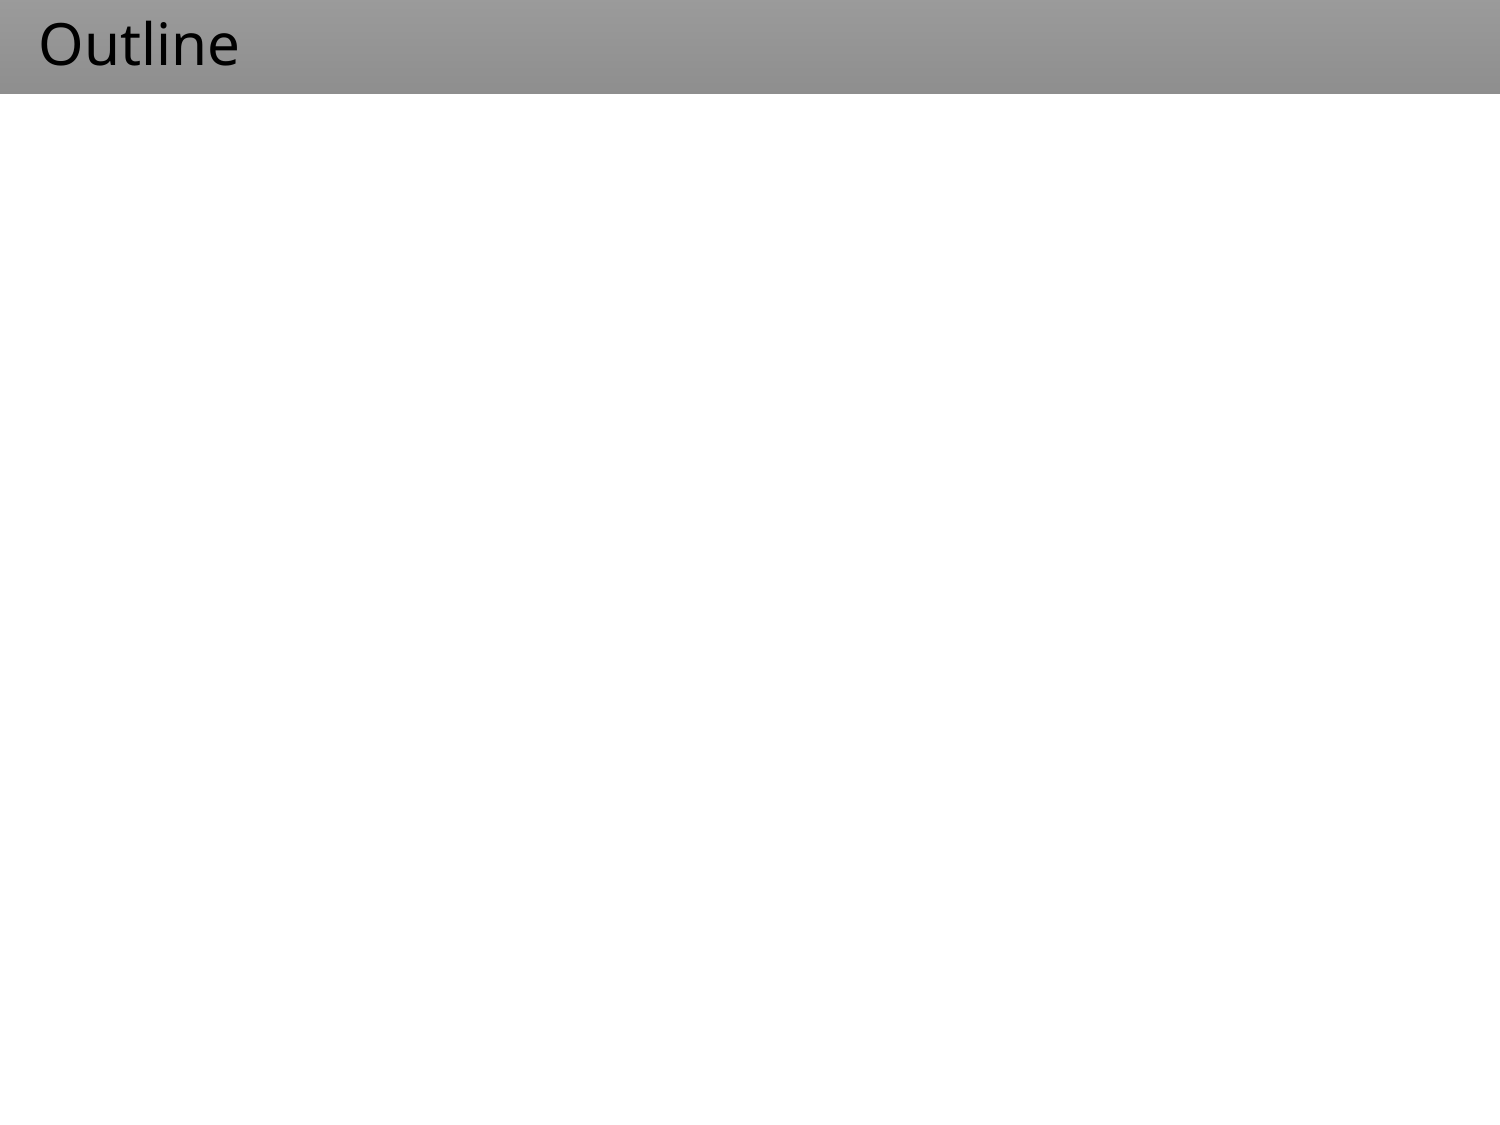

# Outline
Confocal microscope principle
4Pi
STED principle
Appropriate dye molecules
Shaping the PSF
STED
T-rex STED
Dual color T-rex STED
3D STED
isoSTED